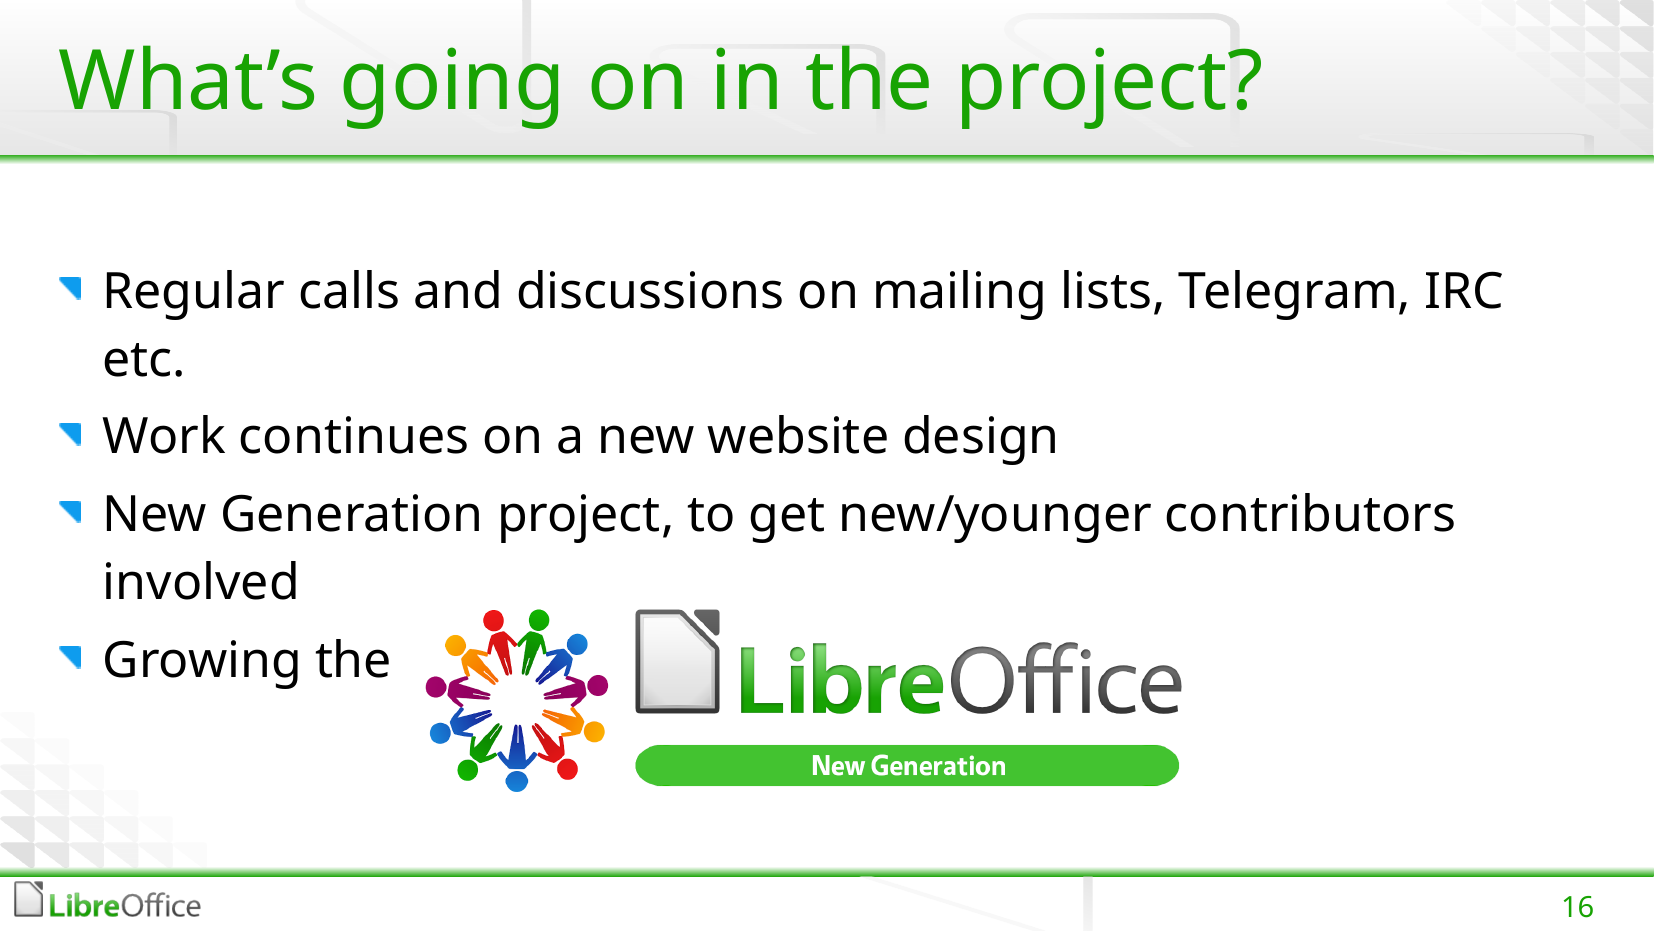

# What’s going on in the project?
Regular calls and discussions on mailing lists, Telegram, IRC etc.
Work continues on a new website design
New Generation project, to get new/younger contributors involved
Growing the international communities!
16